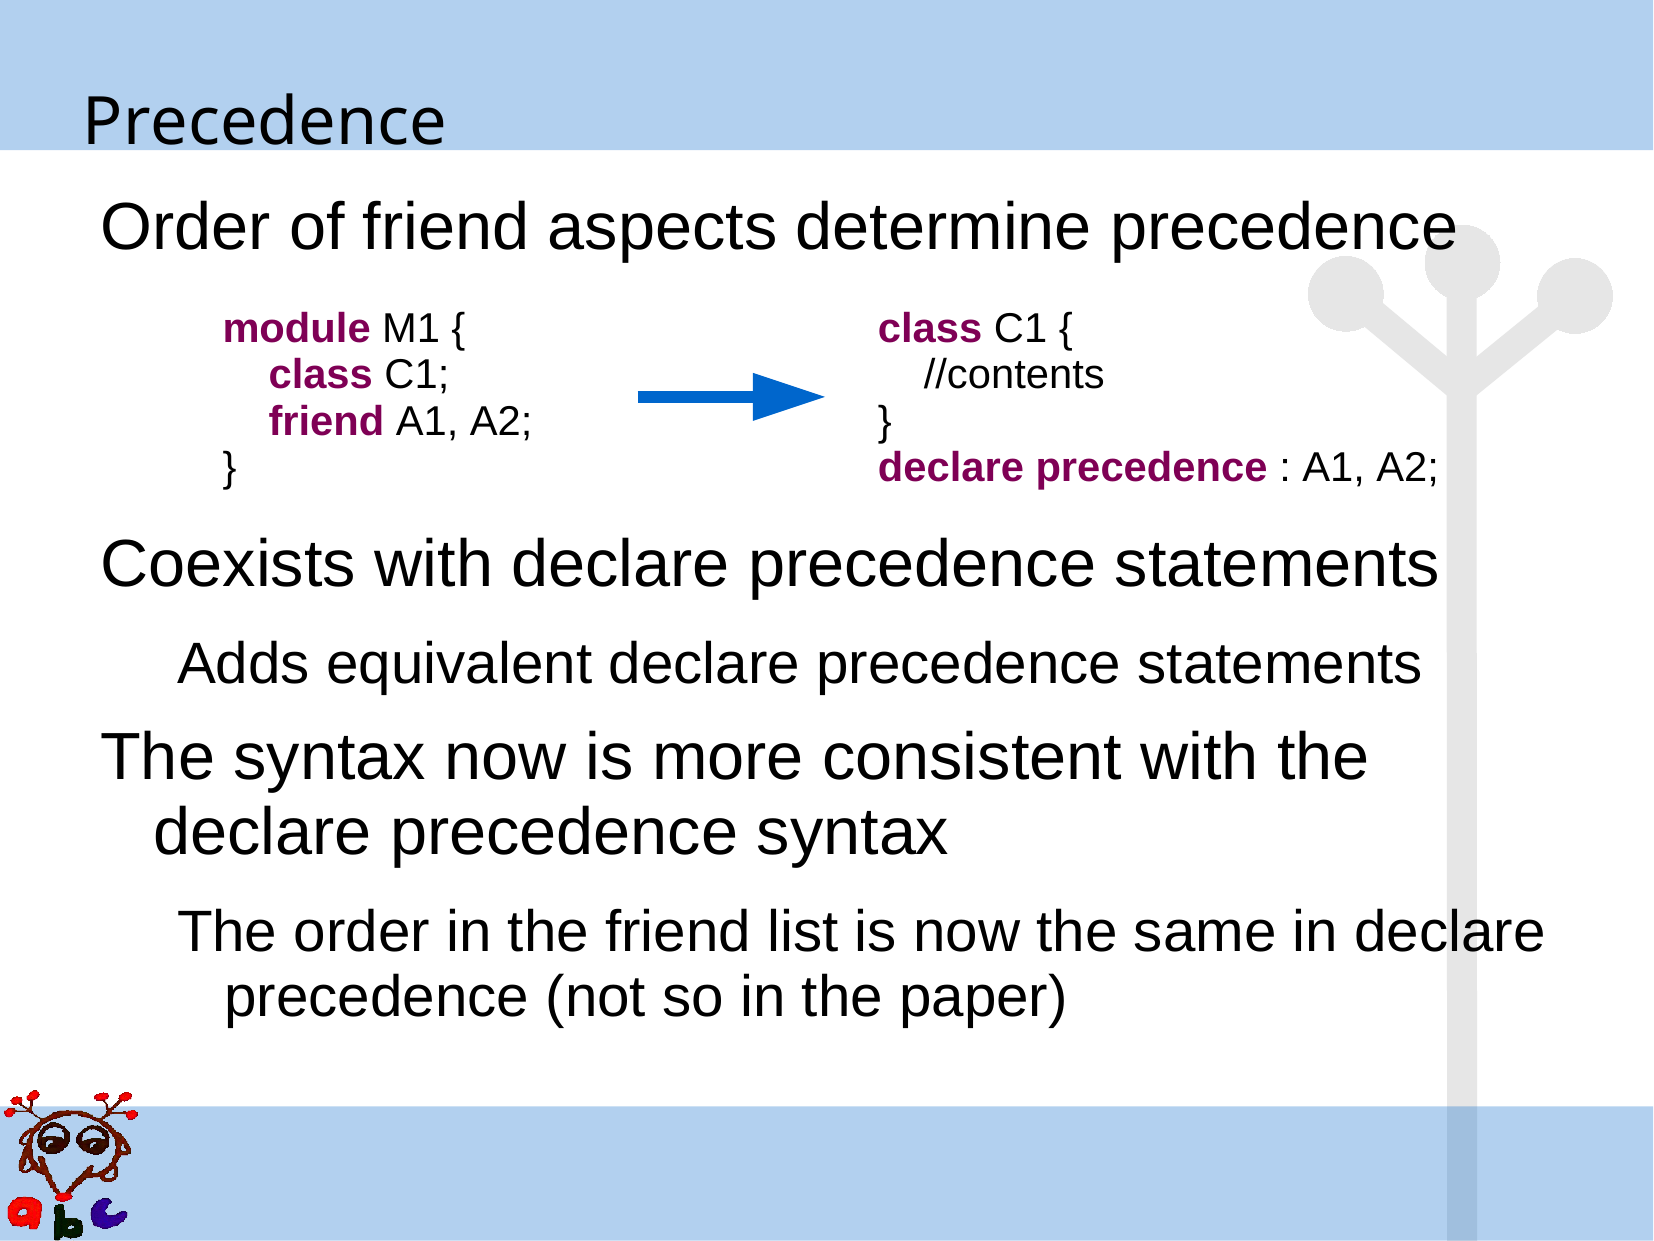

# Precedence
Order of friend aspects determine precedence
module M1 {
 class C1;
 friend A1, A2;
}
class C1 {
 //contents
}
declare precedence : A1, A2;
Coexists with declare precedence statements
Adds equivalent declare precedence statements
The syntax now is more consistent with the declare precedence syntax
The order in the friend list is now the same in declare precedence (not so in the paper)